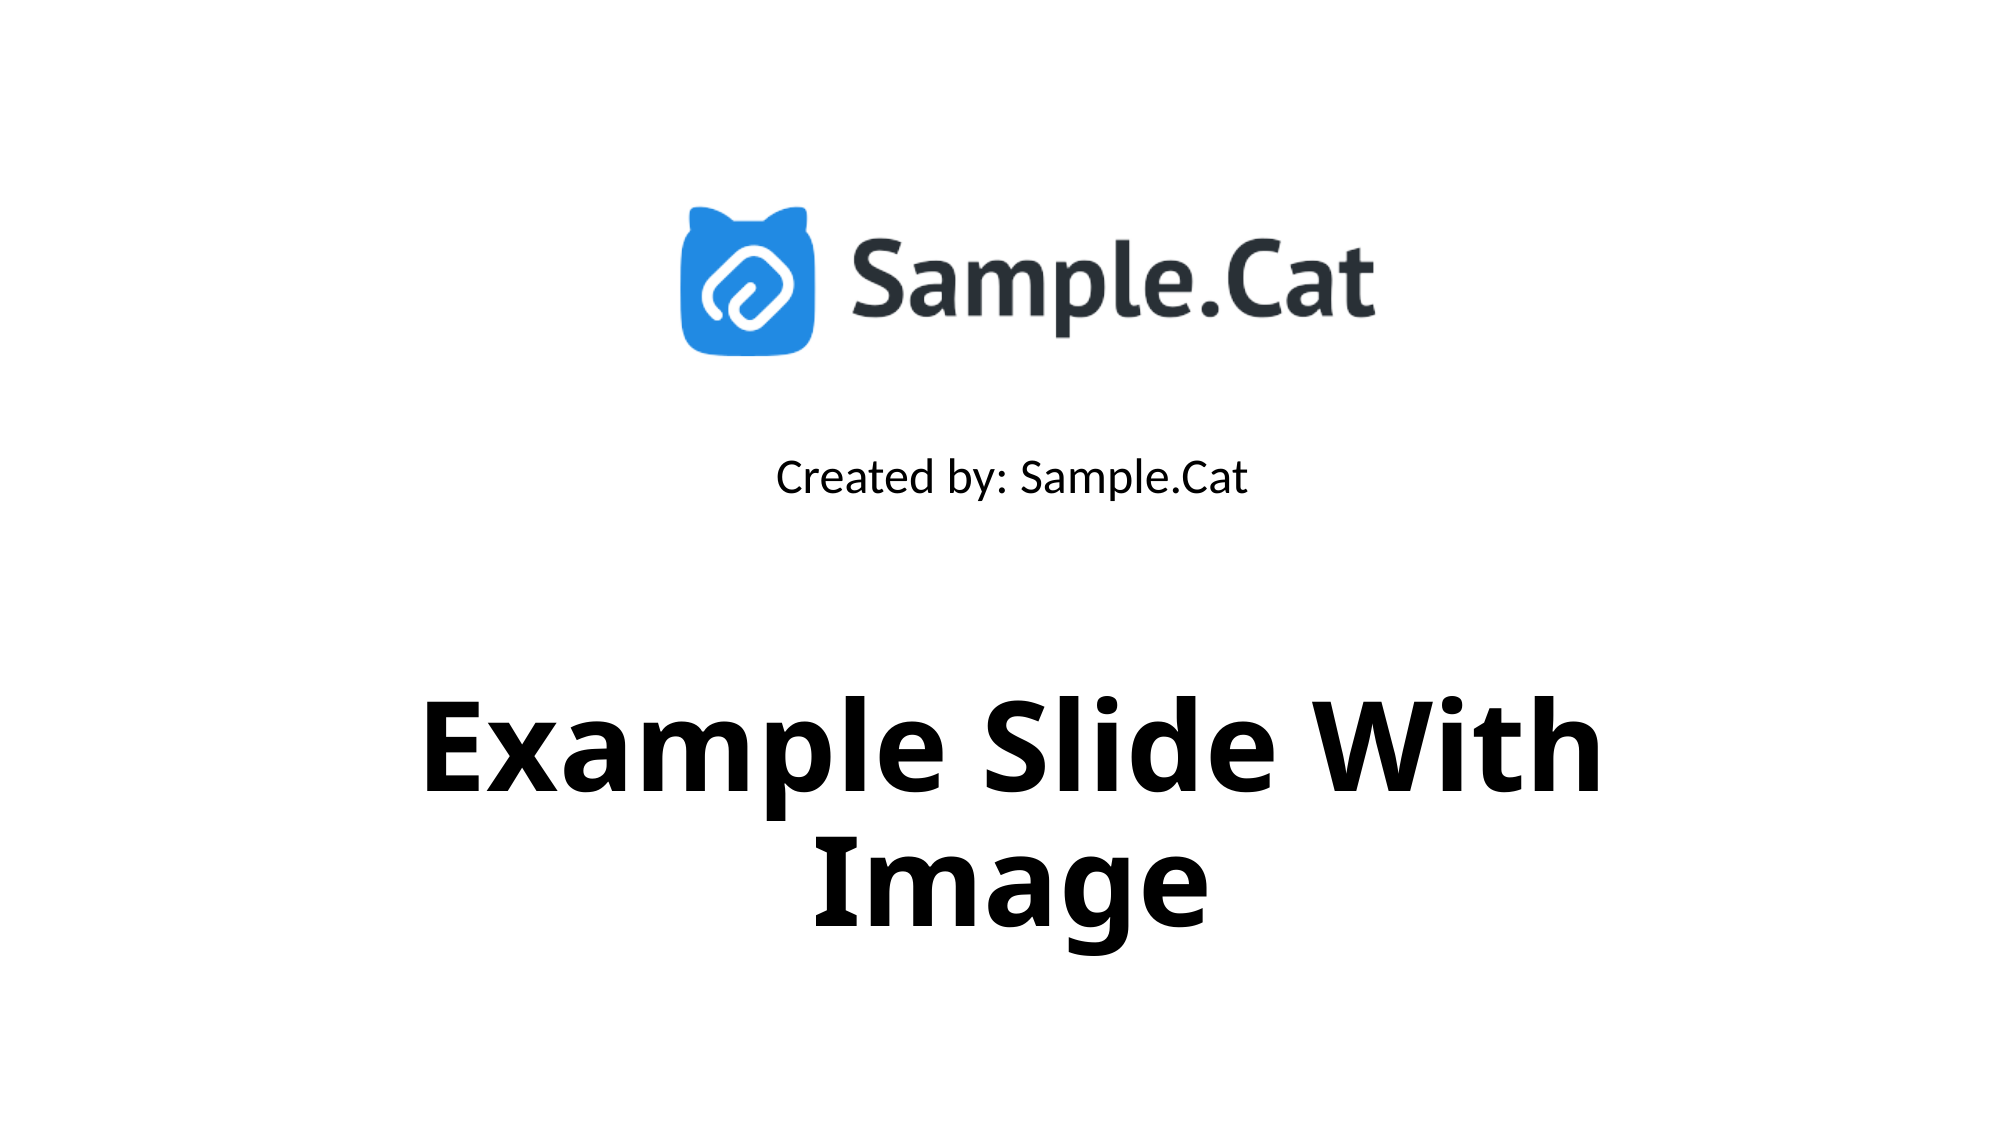

Created by: Sample.Cat
# Example Slide With Image